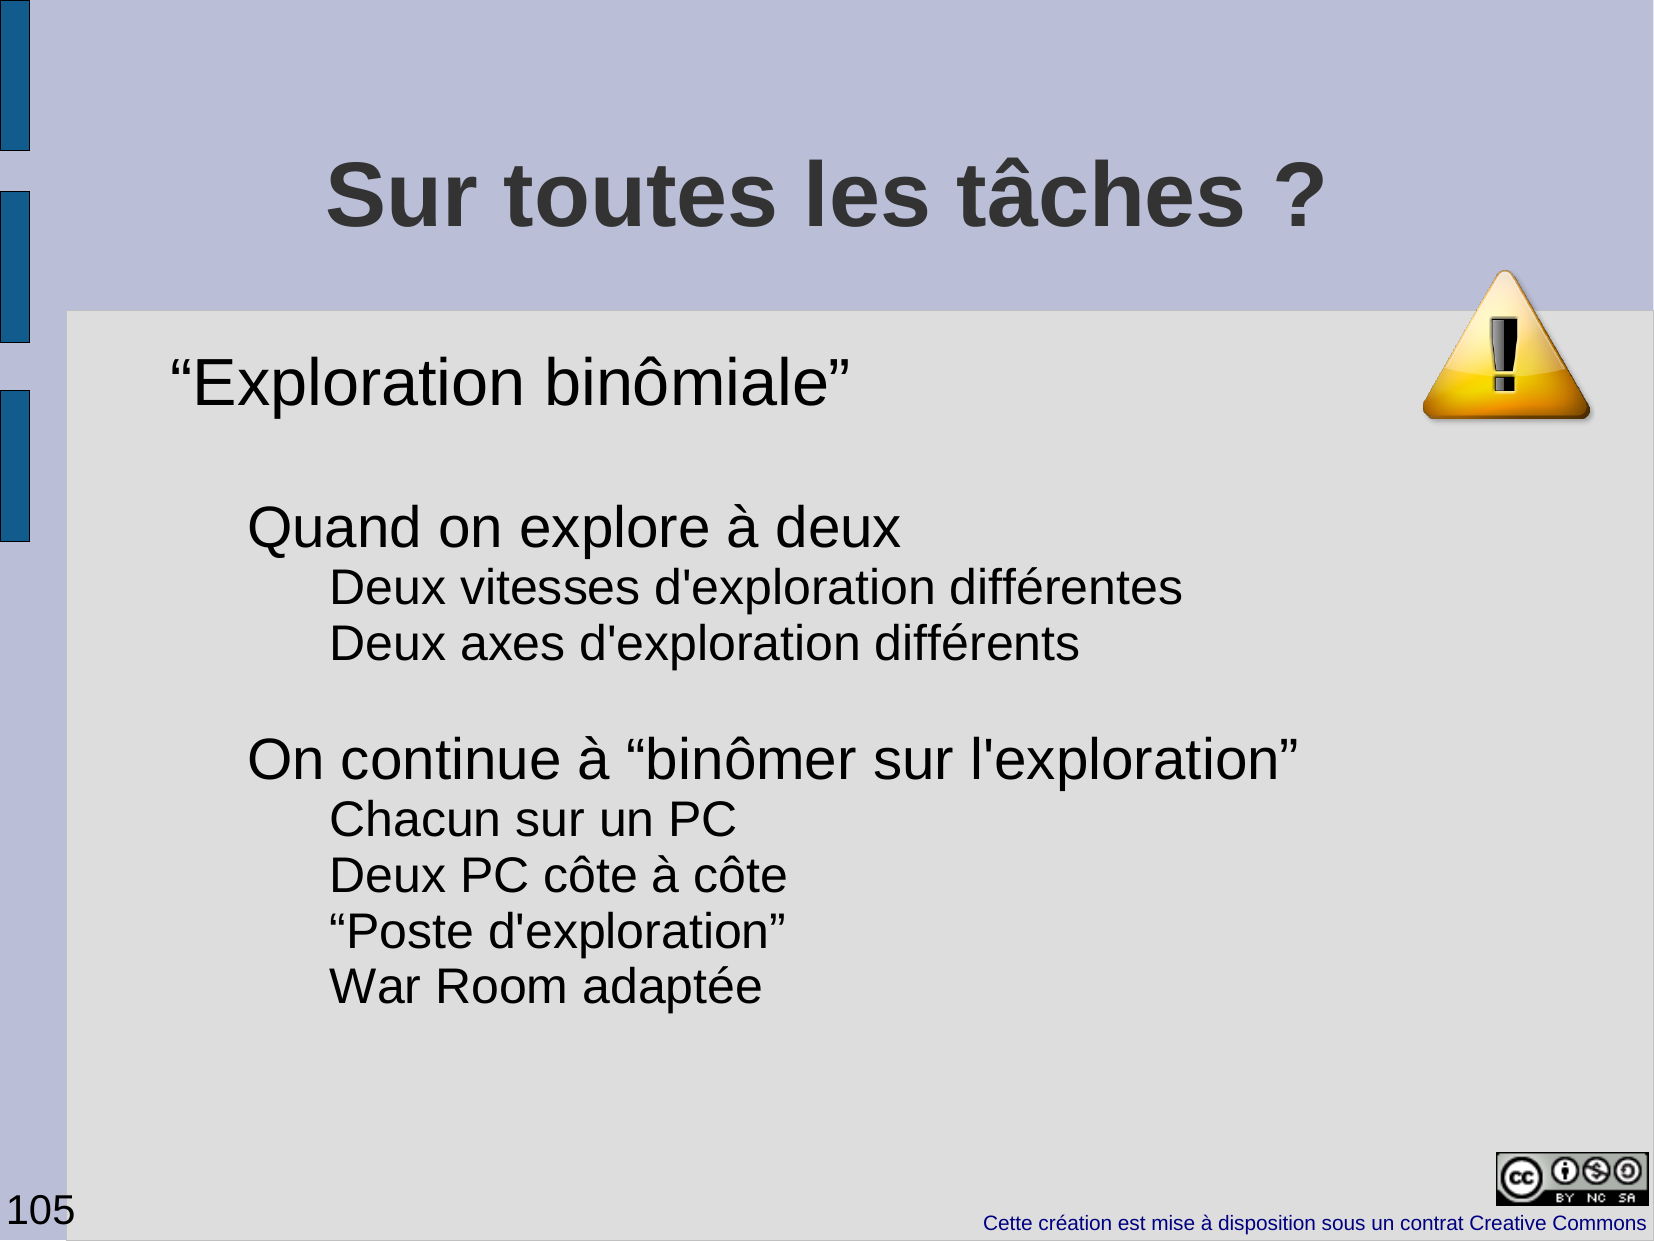

# Sur toutes les tâches ?
“Exploration binômiale”
Quand on explore à deux
Deux vitesses d'exploration différentes
Deux axes d'exploration différents
On continue à “binômer sur l'exploration”
Chacun sur un PC
Deux PC côte à côte
“Poste d'exploration”
War Room adaptée